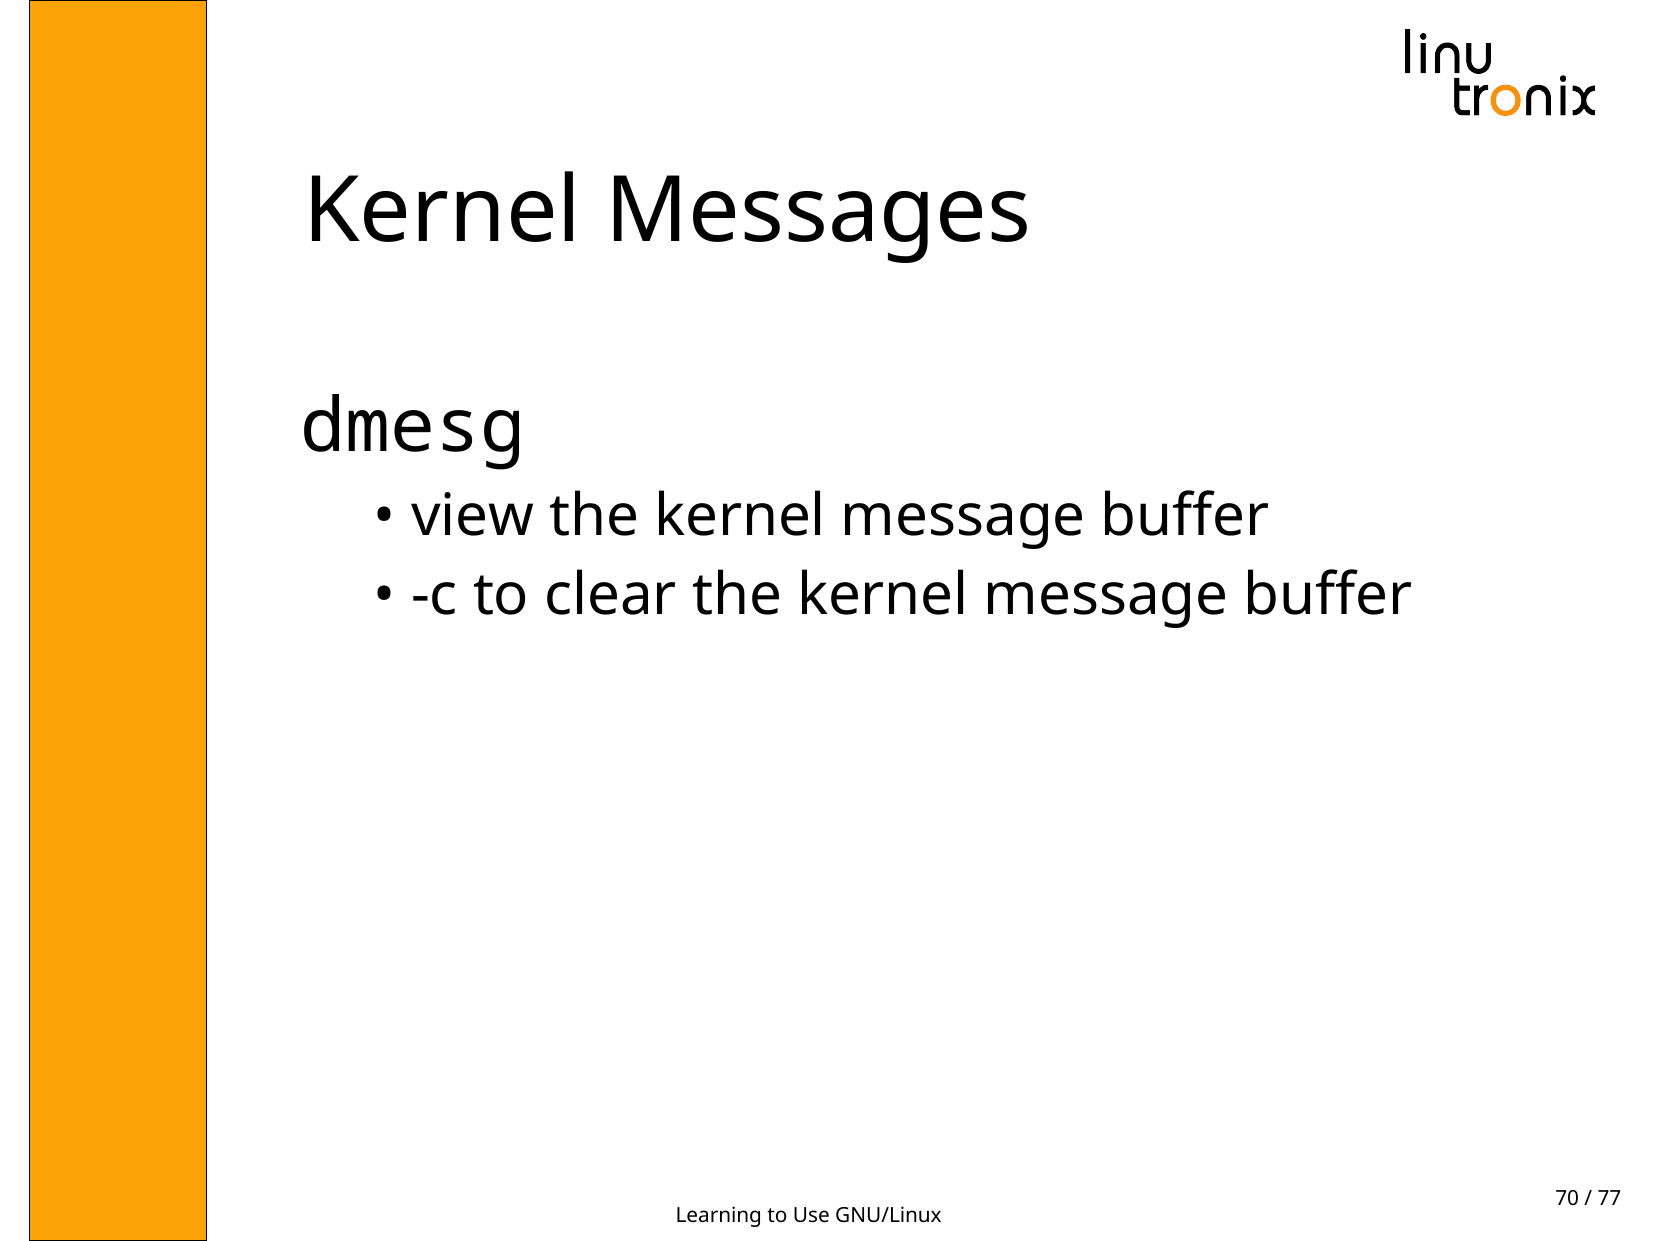

Kernel Messages
dmesg
	• view the kernel message buffer
	• -c to clear the kernel message buffer
70
Firmenvorstellung Linutronix V3.3